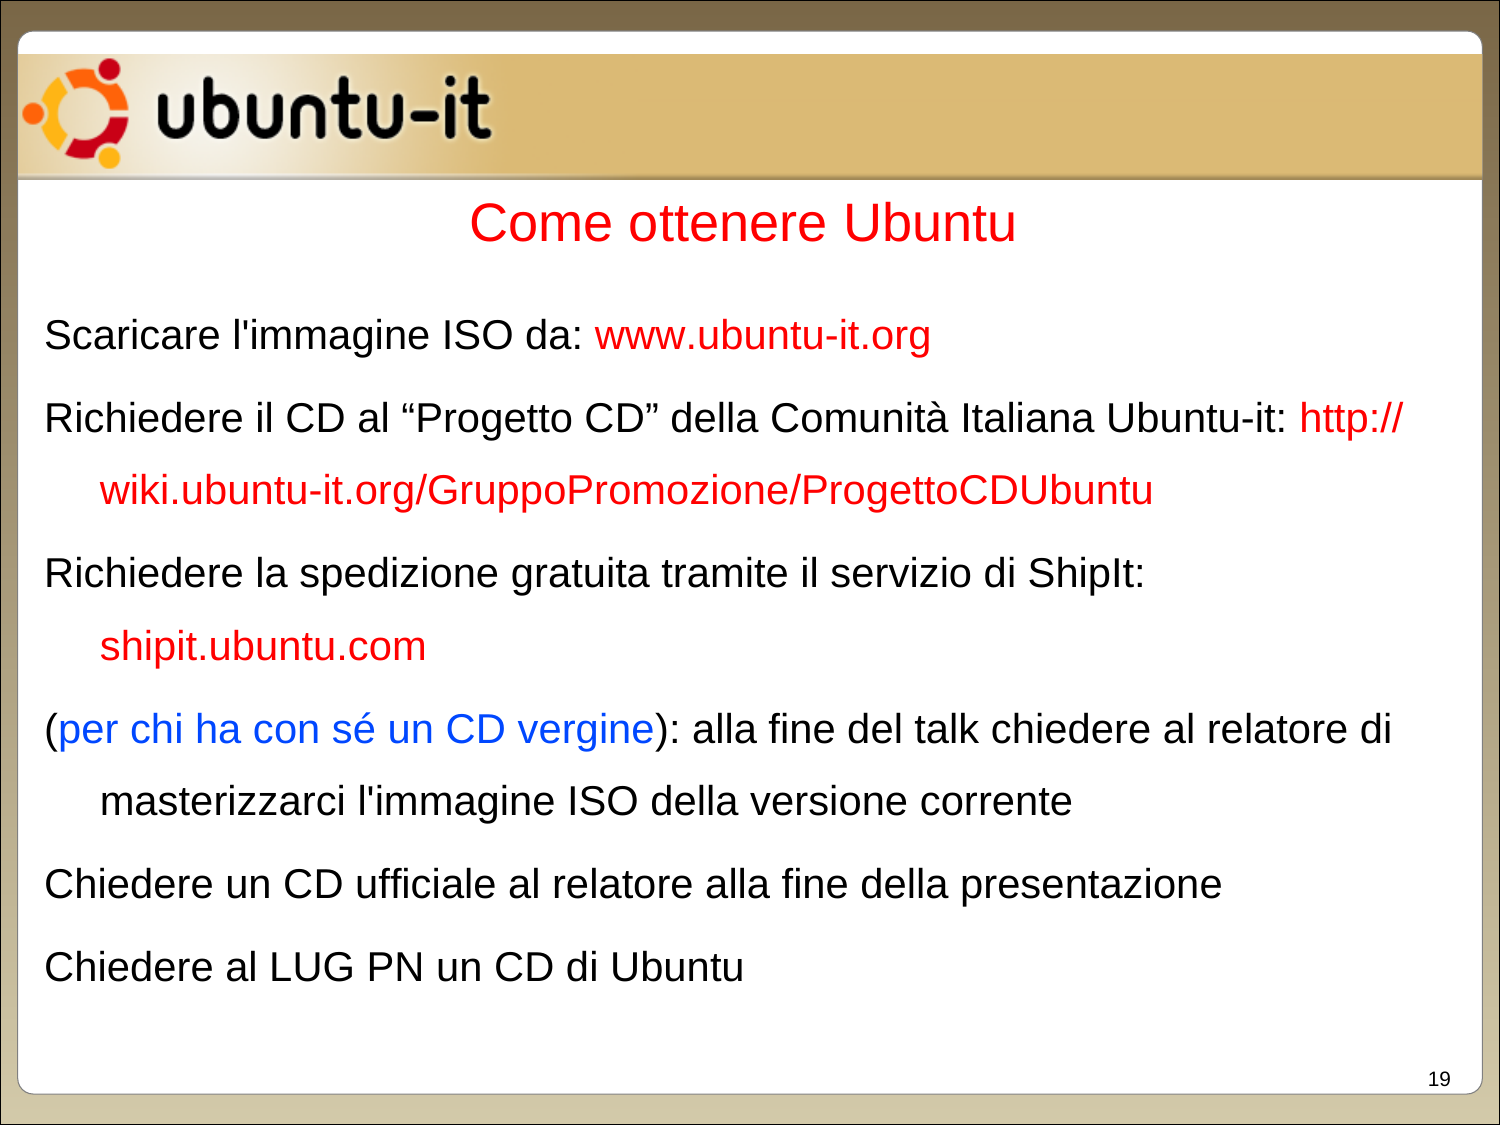

# Come ottenere Ubuntu
Scaricare l'immagine ISO da: www.ubuntu-it.org
Richiedere il CD al “Progetto CD” della Comunità Italiana Ubuntu-it: http://wiki.ubuntu-it.org/GruppoPromozione/ProgettoCDUbuntu
Richiedere la spedizione gratuita tramite il servizio di ShipIt: shipit.ubuntu.com
(per chi ha con sé un CD vergine): alla fine del talk chiedere al relatore di masterizzarci l'immagine ISO della versione corrente
Chiedere un CD ufficiale al relatore alla fine della presentazione
Chiedere al LUG PN un CD di Ubuntu
19